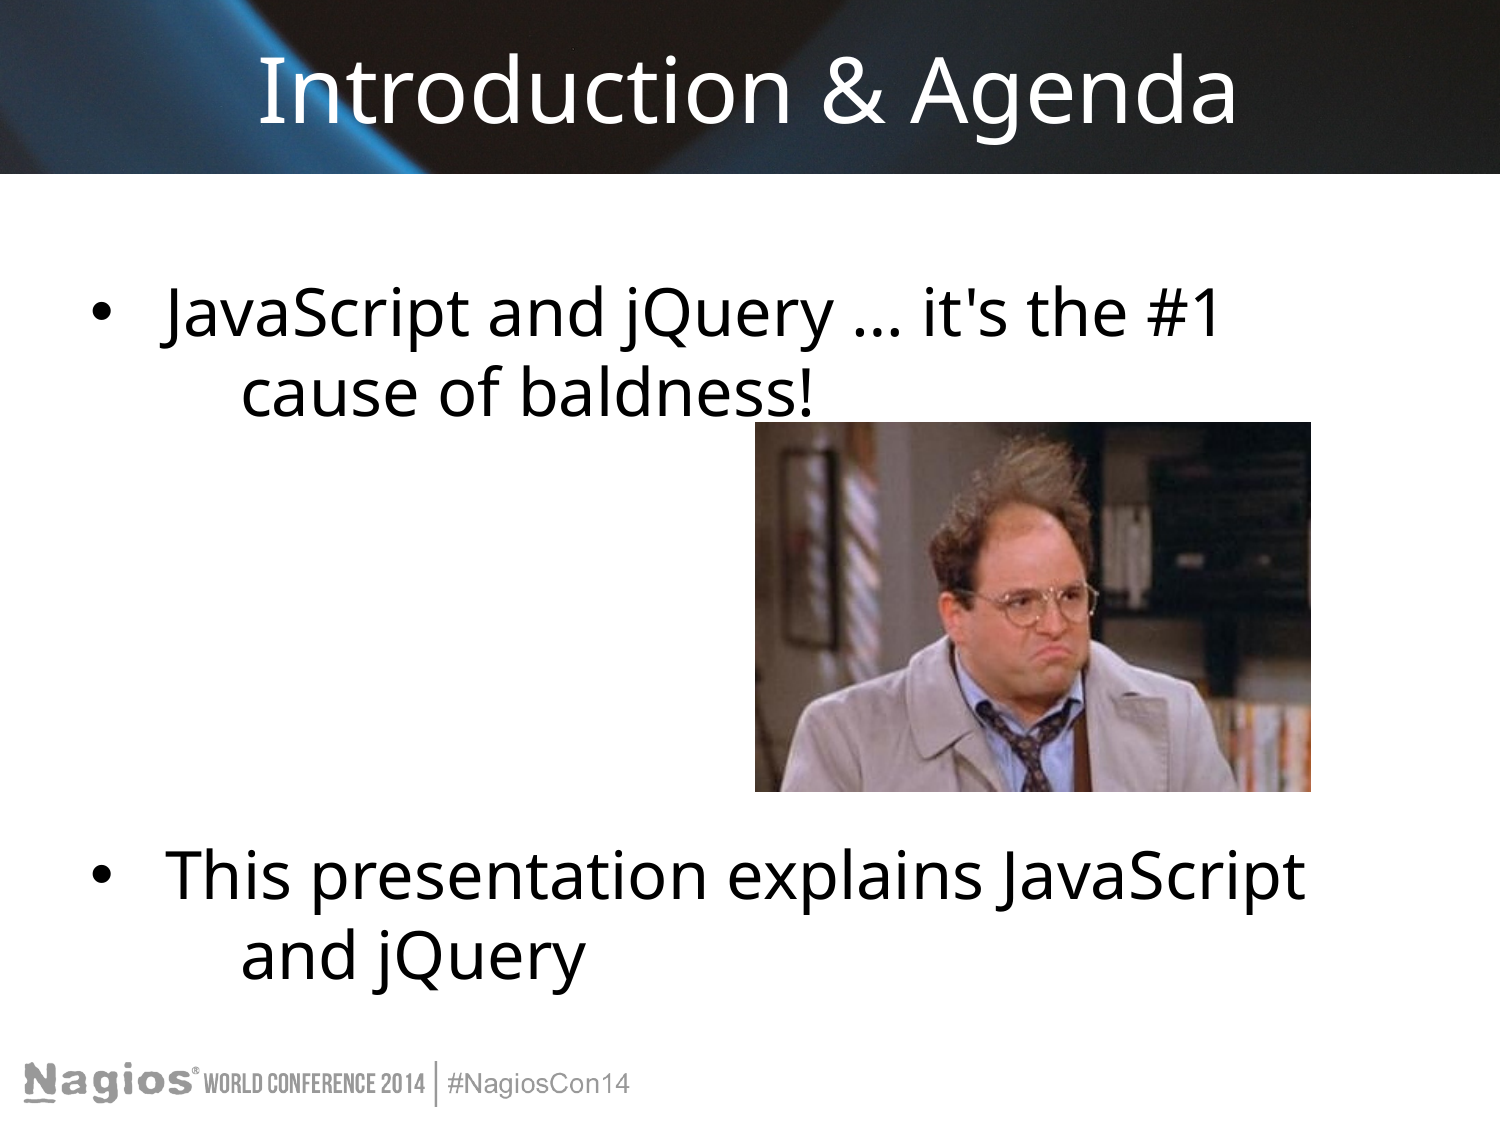

# Introduction & Agenda
JavaScript and jQuery … it's the #1 cause of baldness!
This presentation explains JavaScript and jQuery